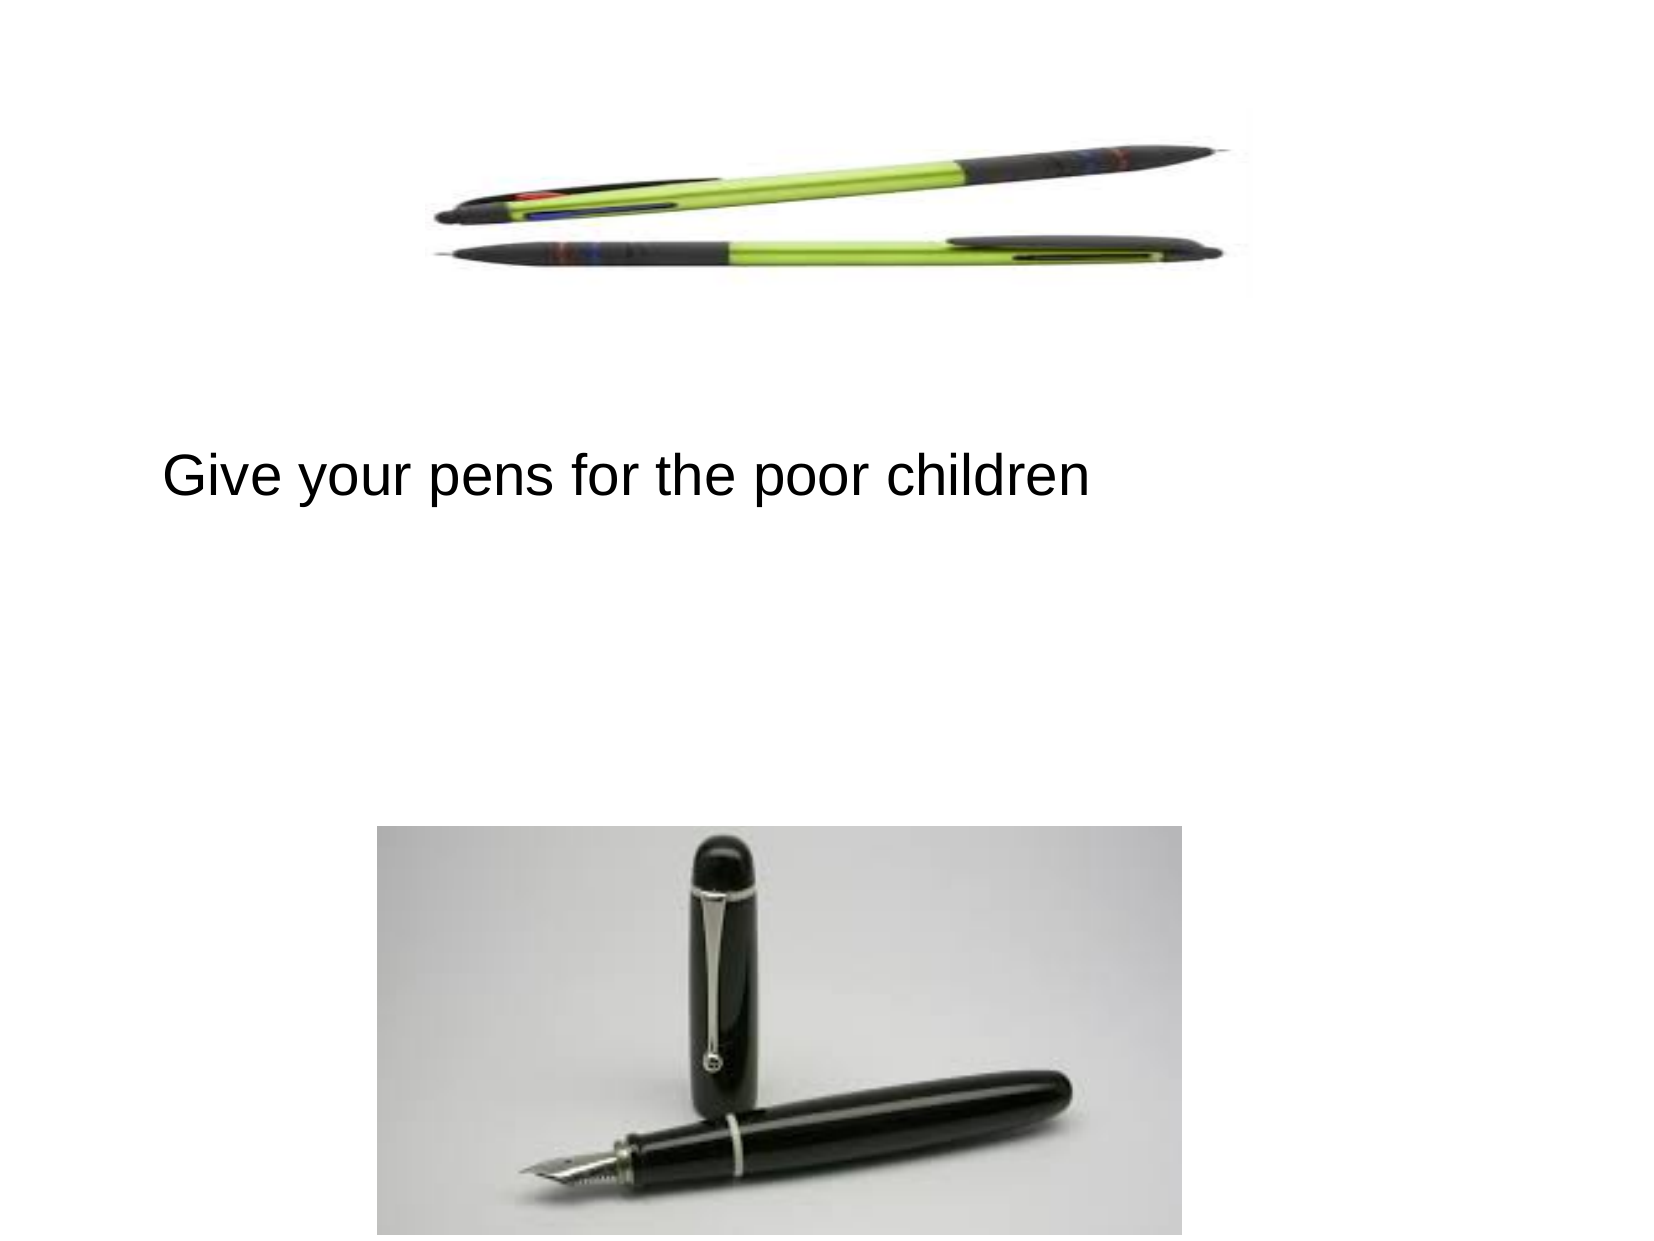

Give your pens for the poor children